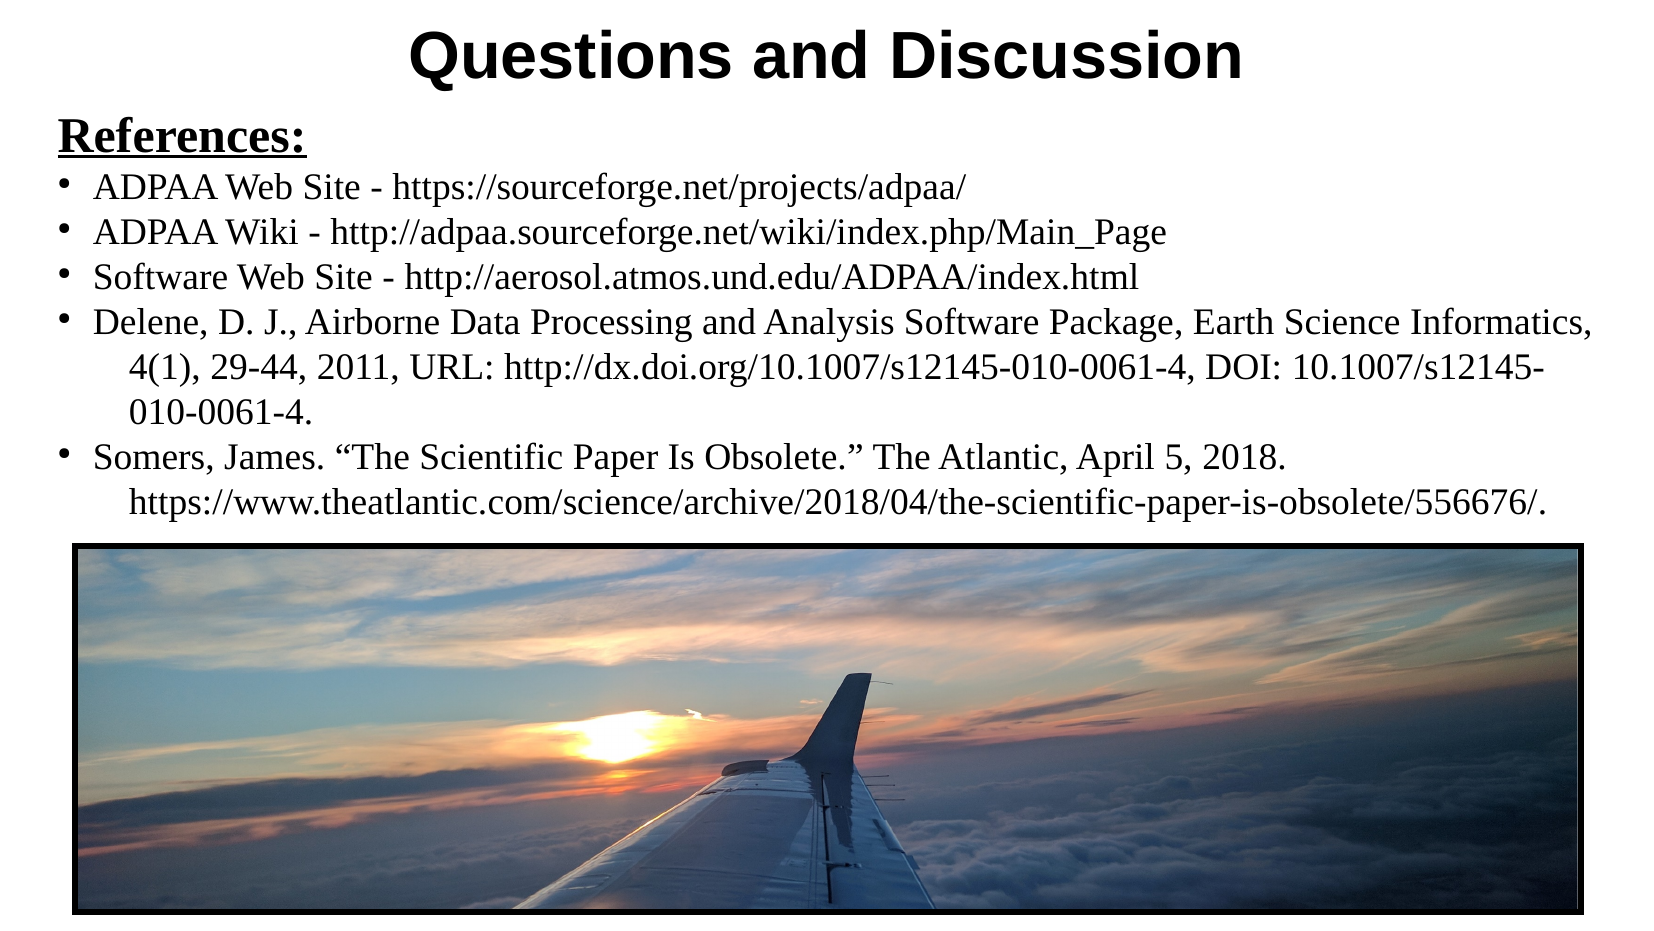

Questions and Discussion
References:
ADPAA Web Site - https://sourceforge.net/projects/adpaa/
ADPAA Wiki - http://adpaa.sourceforge.net/wiki/index.php/Main_Page
Software Web Site - http://aerosol.atmos.und.edu/ADPAA/index.html
Delene, D. J., Airborne Data Processing and Analysis Software Package, Earth Science Informatics, 4(1), 29-44, 2011, URL: http://dx.doi.org/10.1007/s12145-010-0061-4, DOI: 10.1007/s12145-010-0061-4.
Somers, James. “The Scientific Paper Is Obsolete.” The Atlantic, April 5, 2018. https://www.theatlantic.com/science/archive/2018/04/the-scientific-paper-is-obsolete/556676/.